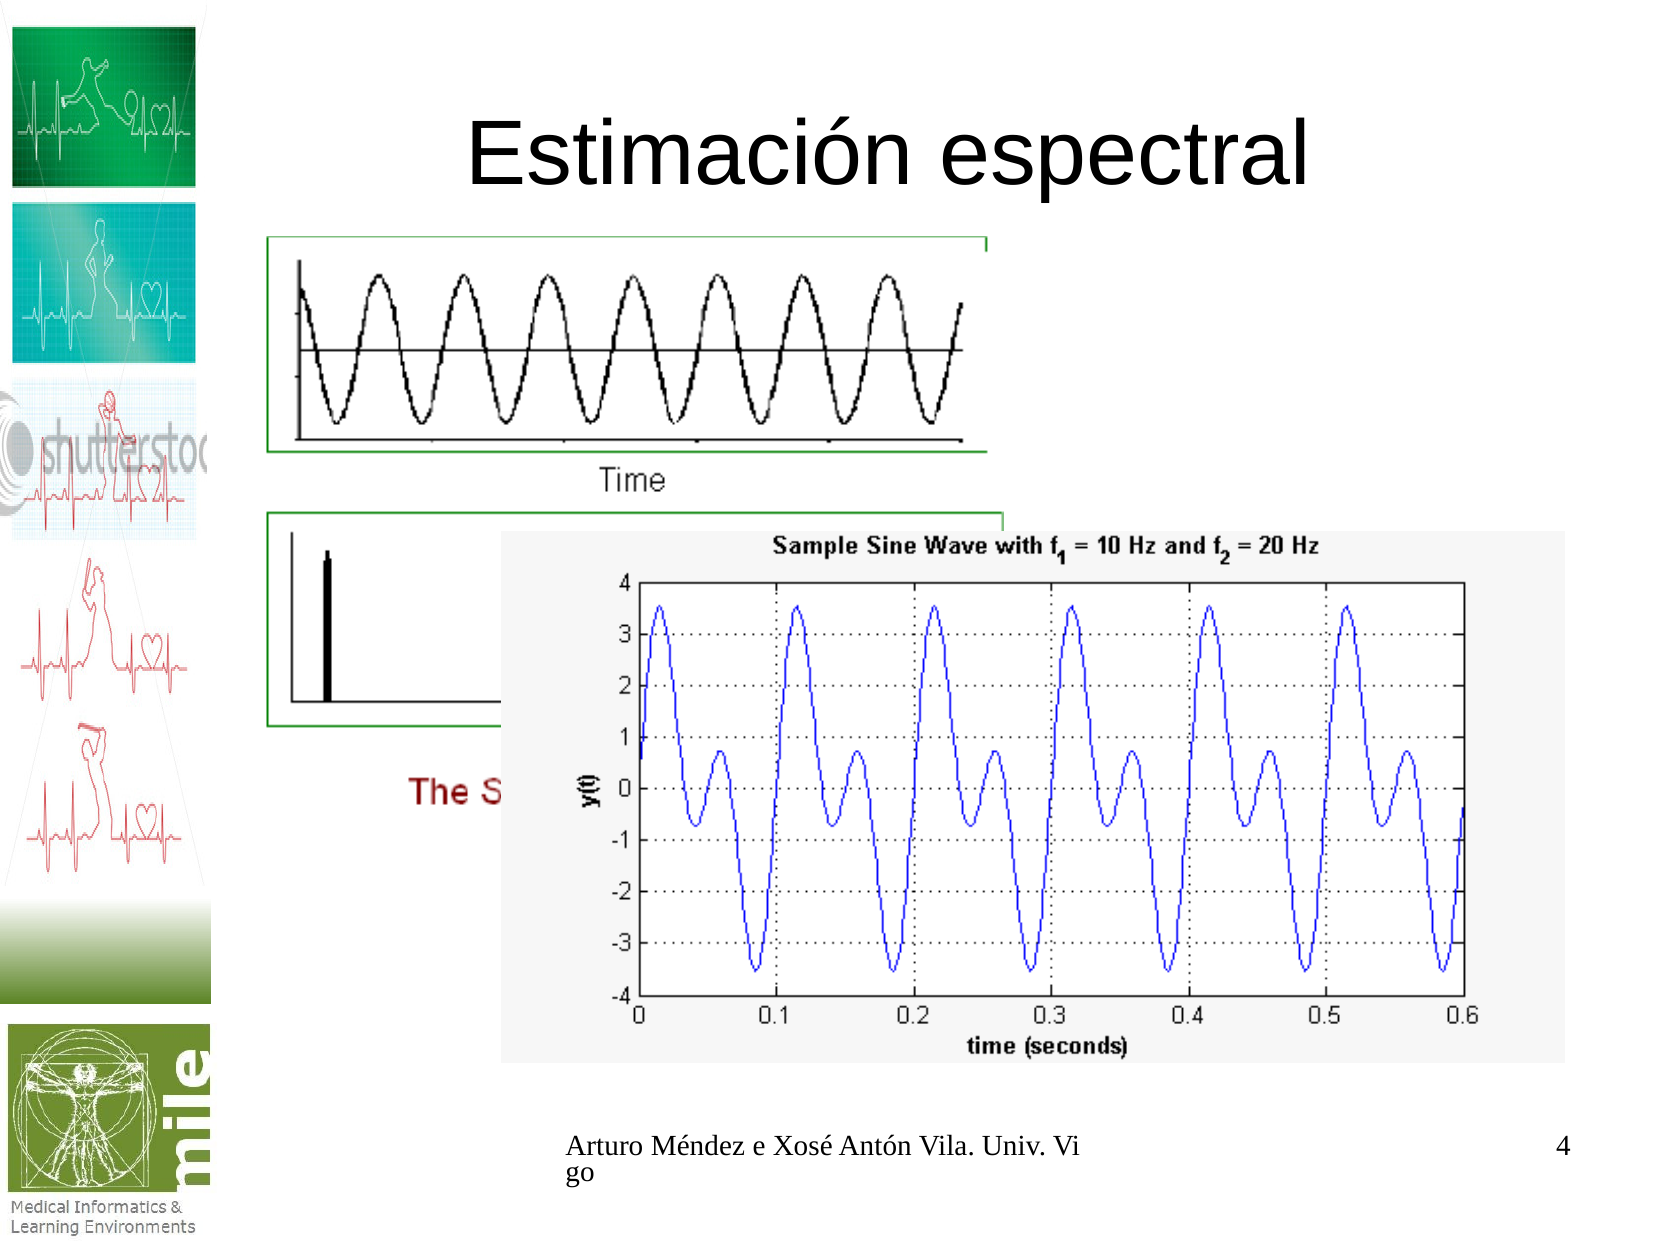

# Estimación espectral
Arturo Méndez e Xosé Antón Vila. Univ. Vigo
4